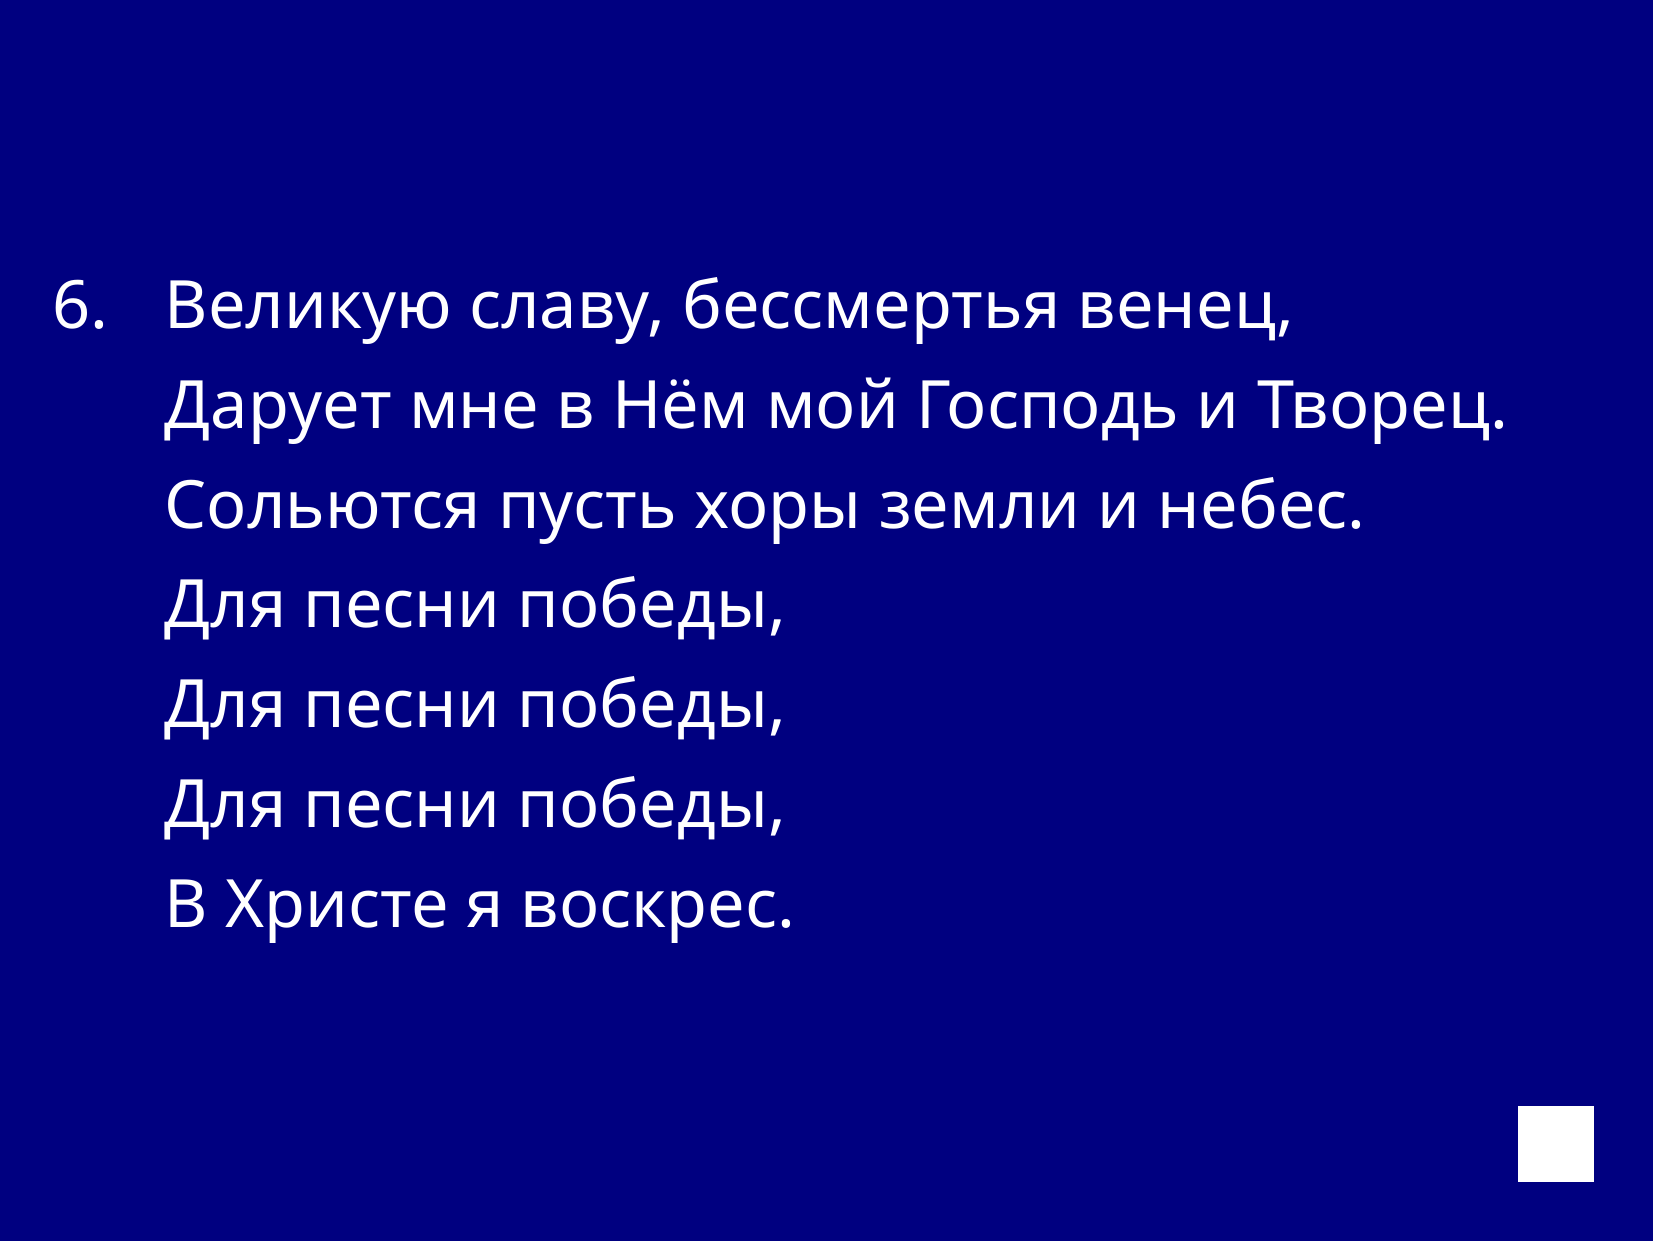

6.	Великую славу, бессмертья венец,
	Дарует мне в Нём мой Господь и Творец.
	Сольются пусть хоры земли и небес.
	Для песни победы,
	Для песни победы,
	Для песни победы,
	В Христе я воскрес.